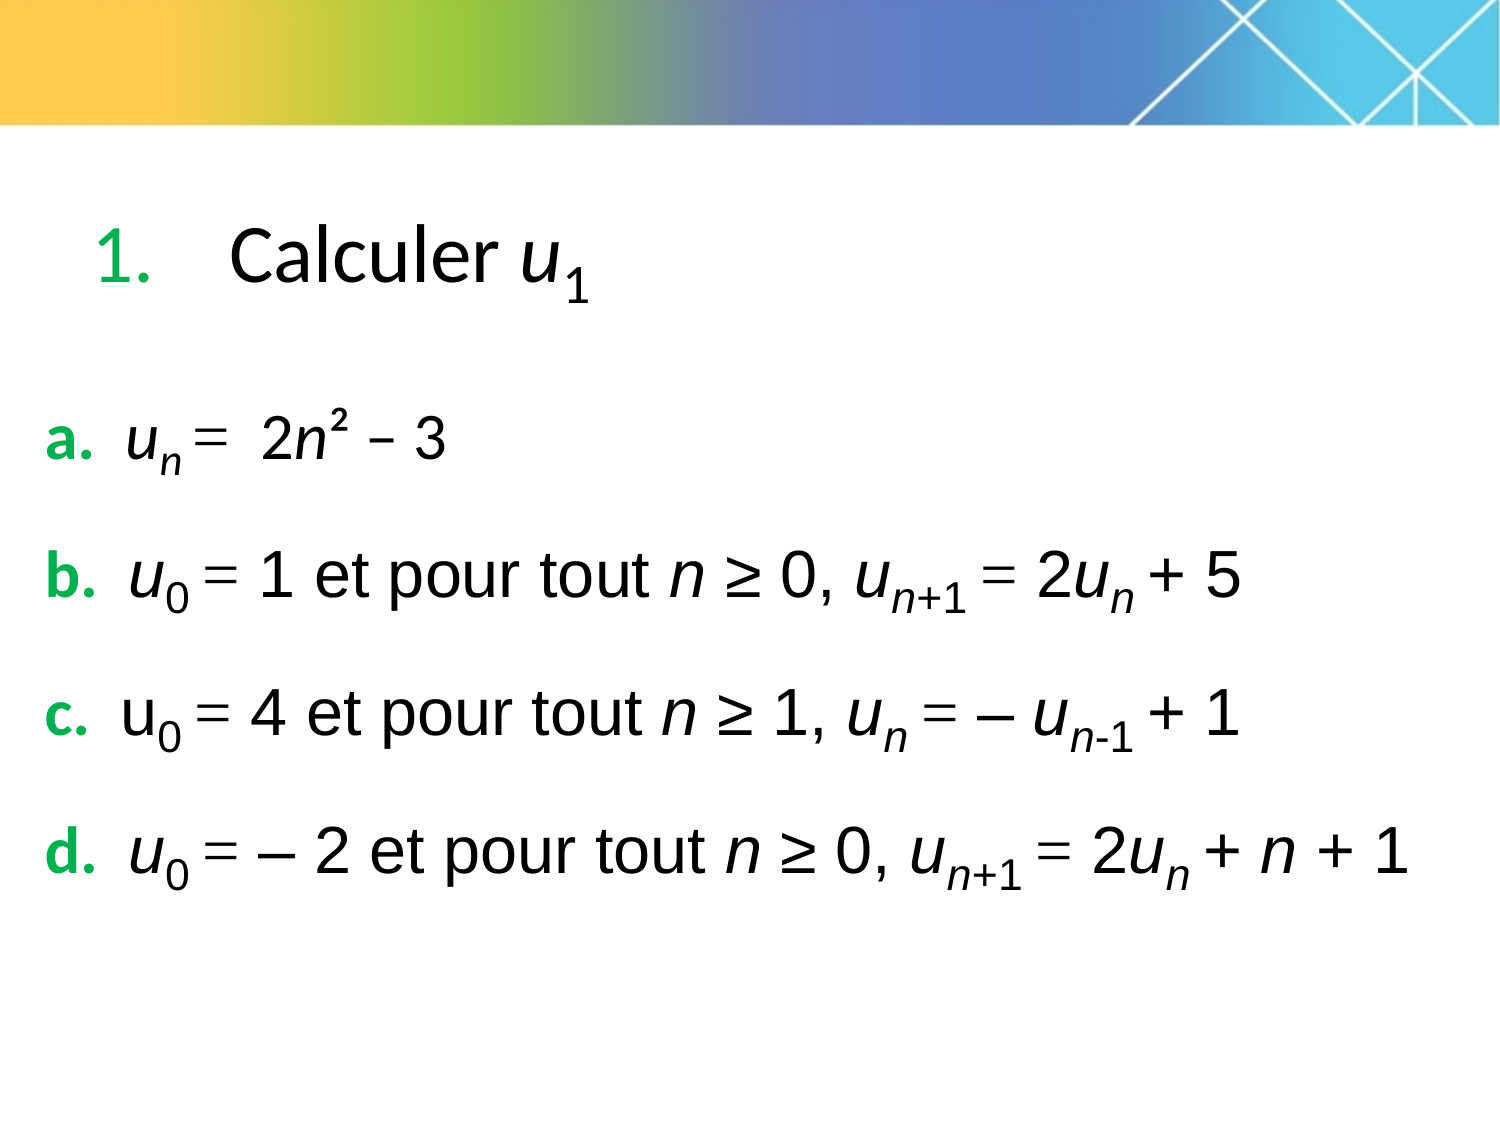

# Calculer u1
a. un = 2n² – 3
b. u0 = 1 et pour tout n ≥ 0, un+1 = 2un + 5
c. u0 = 4 et pour tout n ≥ 1, un = – un-1 + 1
d. u0 = – 2 et pour tout n ≥ 0, un+1 = 2un + n + 1